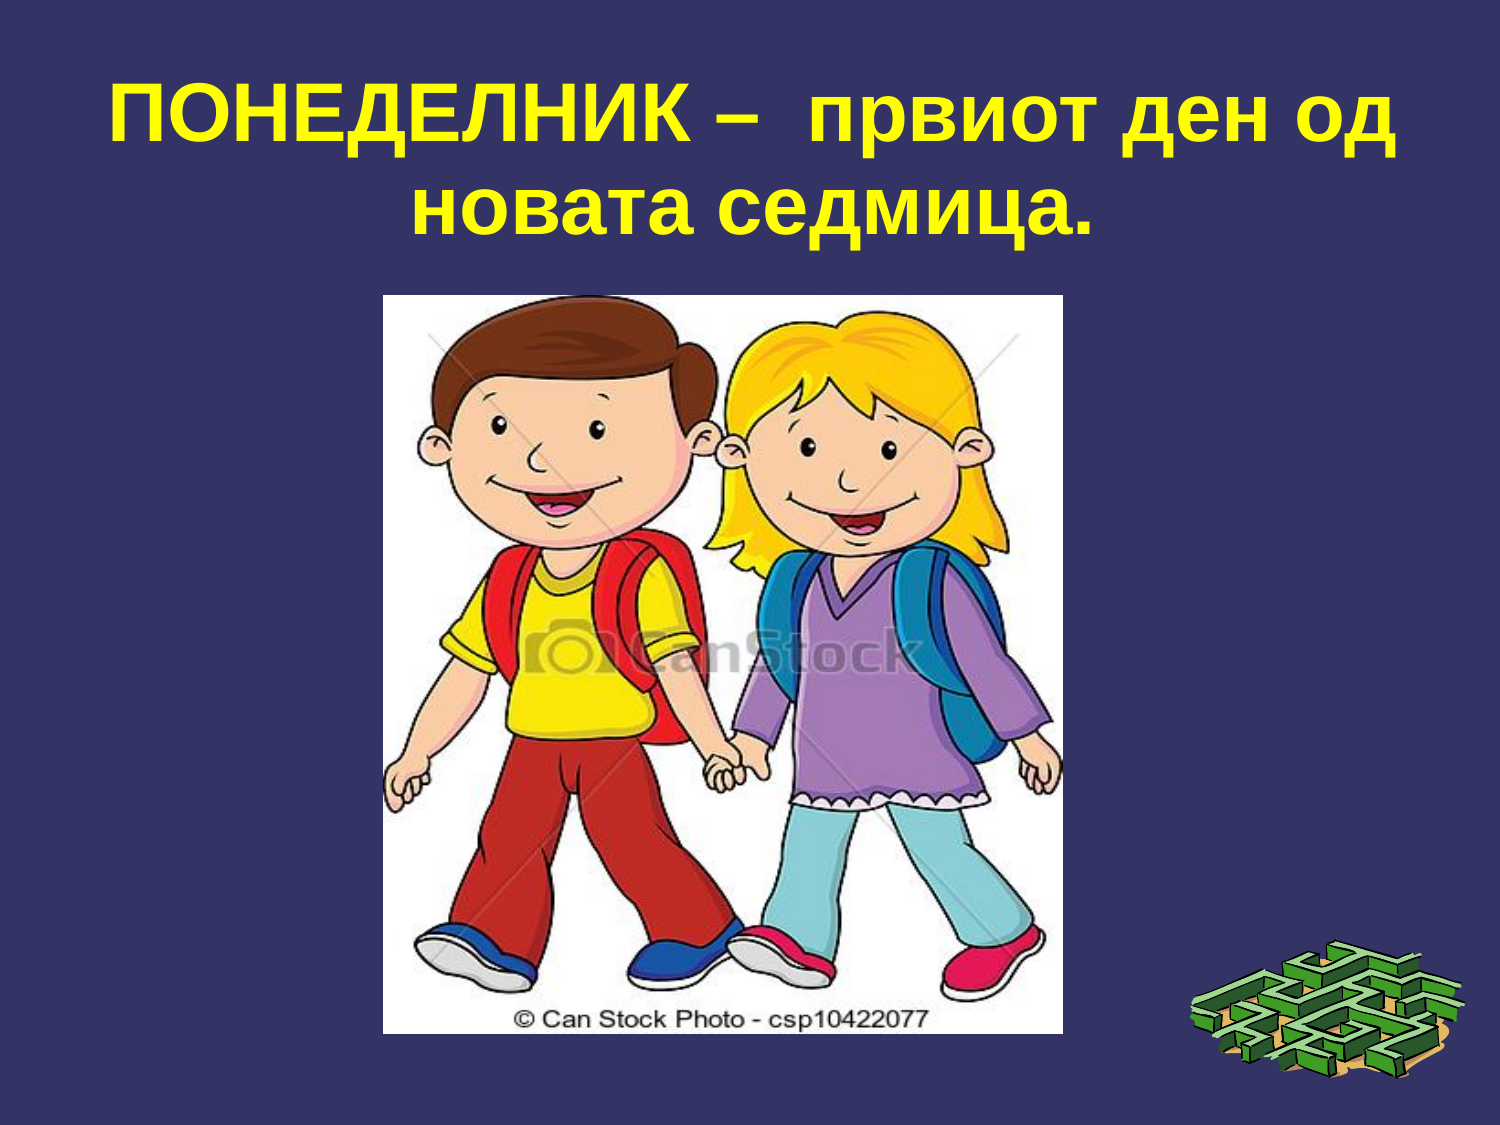

ПОНЕДЕЛНИК – првиот ден од новата седмица.